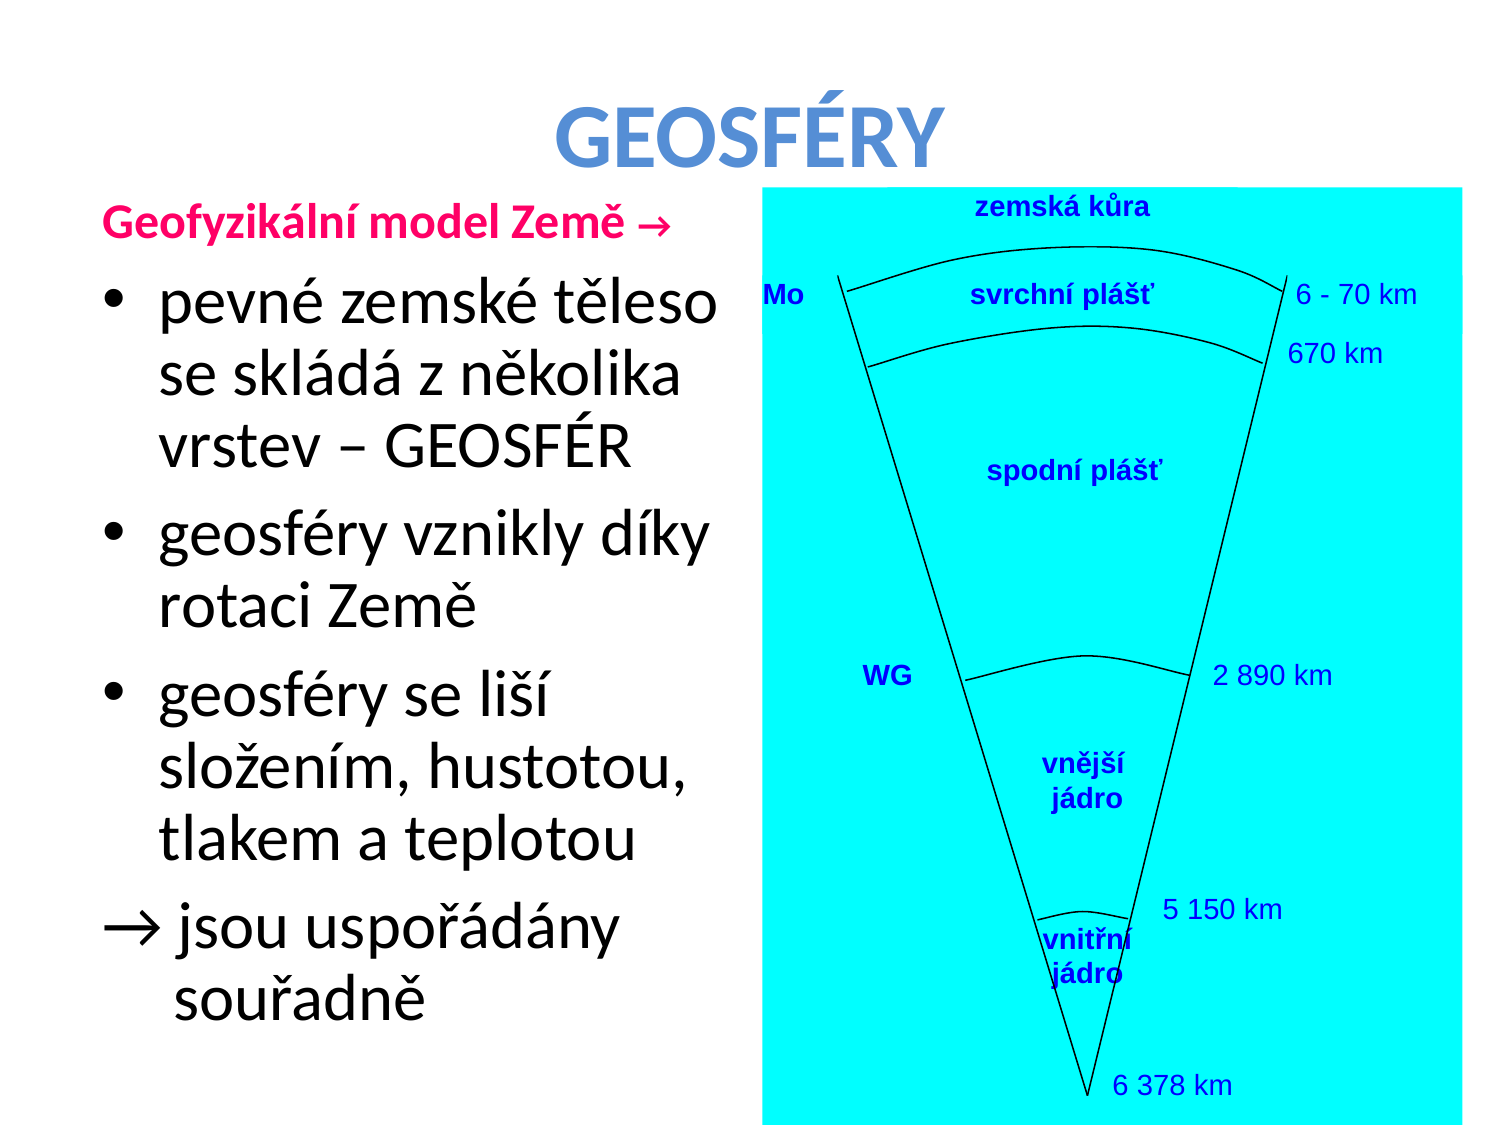

# GEOSFÉRY
Geofyzikální model Země →
pevné zemské těleso se skládá z několika vrstev – GEOSFÉR
geosféry vznikly díky rotaci Země
geosféry se liší složením, hustotou, tlakem a teplotou
→ jsou uspořádány
 souřadně
zemská kůra
Mo
svrchní plášť
 6 - 70 km
670 km
spodní plášť
WG
2 890 km
vnější
jádro
5 150 km
vnitřní
jádro
6 378 km